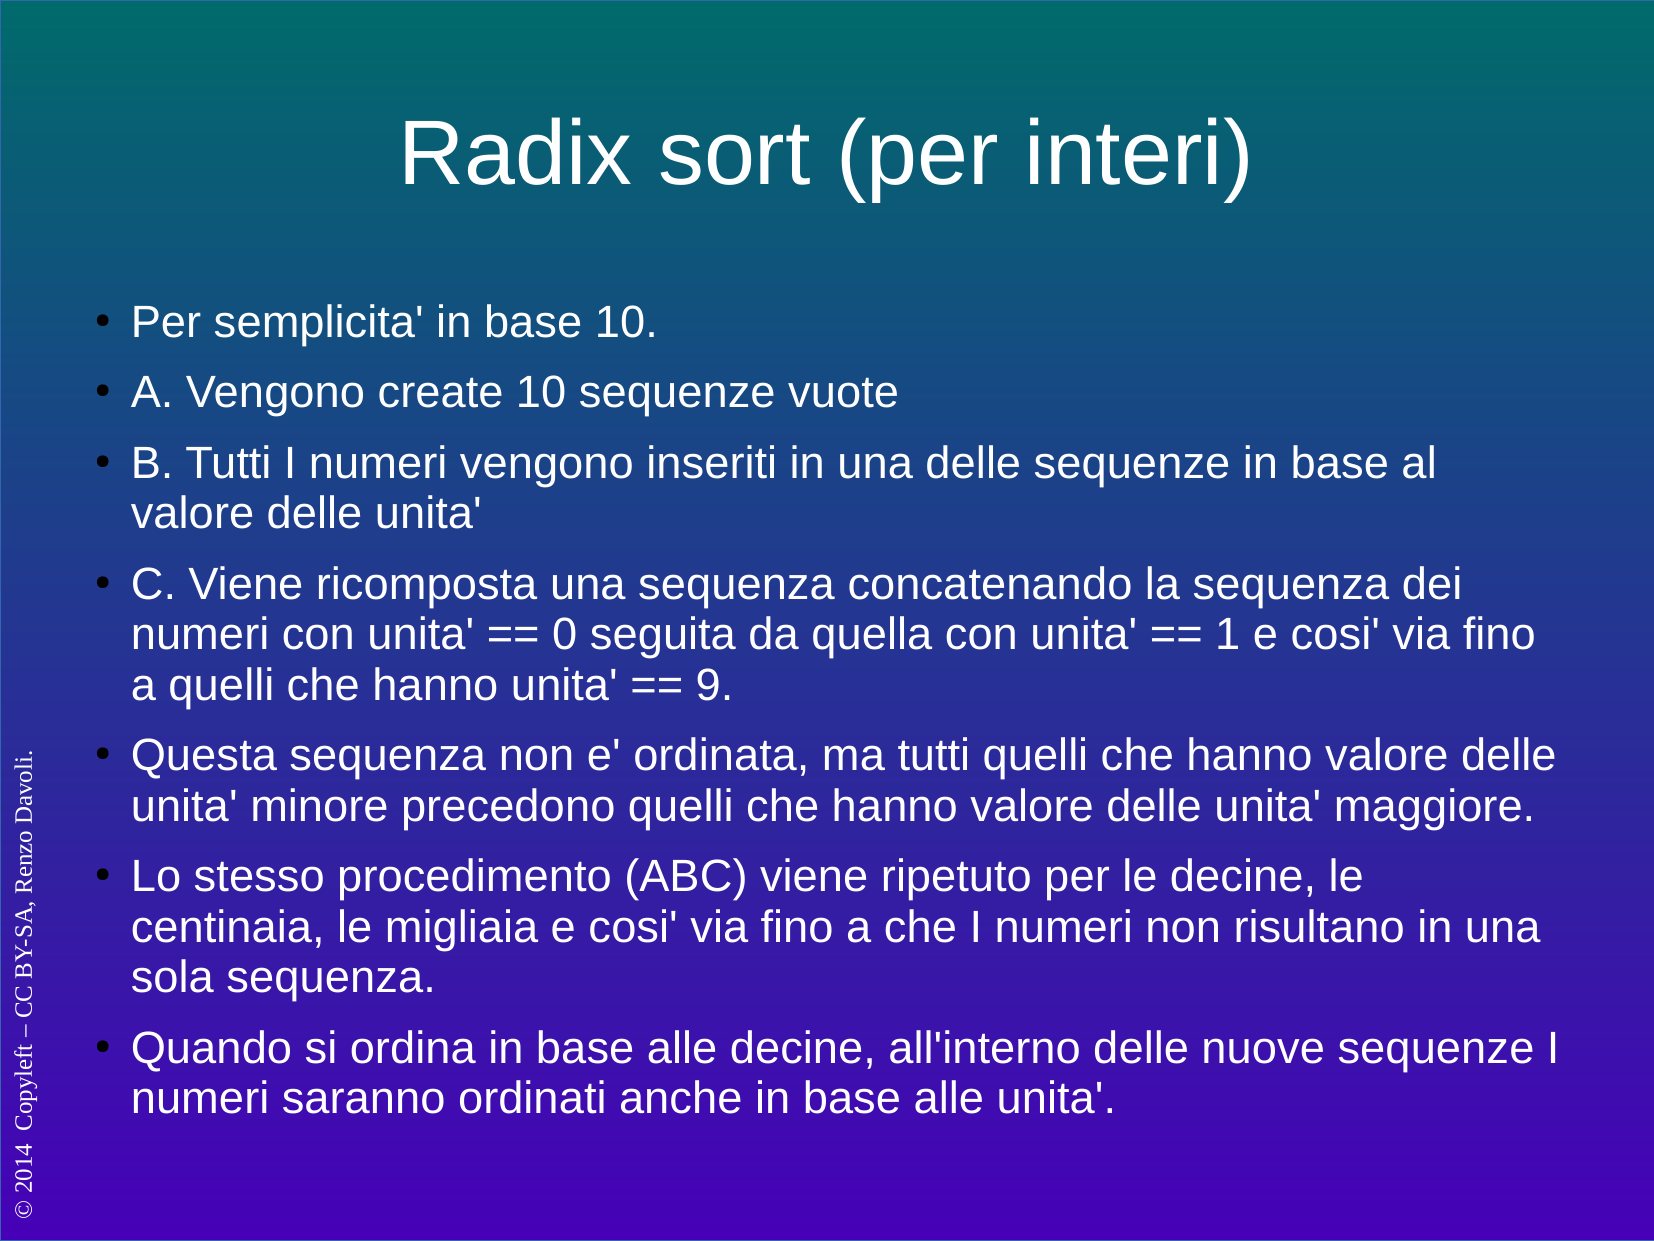

# Radix sort (per interi)
Per semplicita' in base 10.
A. Vengono create 10 sequenze vuote
B. Tutti I numeri vengono inseriti in una delle sequenze in base al valore delle unita'
C. Viene ricomposta una sequenza concatenando la sequenza dei numeri con unita' == 0 seguita da quella con unita' == 1 e cosi' via fino a quelli che hanno unita' == 9.
Questa sequenza non e' ordinata, ma tutti quelli che hanno valore delle unita' minore precedono quelli che hanno valore delle unita' maggiore.
Lo stesso procedimento (ABC) viene ripetuto per le decine, le centinaia, le migliaia e cosi' via fino a che I numeri non risultano in una sola sequenza.
Quando si ordina in base alle decine, all'interno delle nuove sequenze I numeri saranno ordinati anche in base alle unita'.